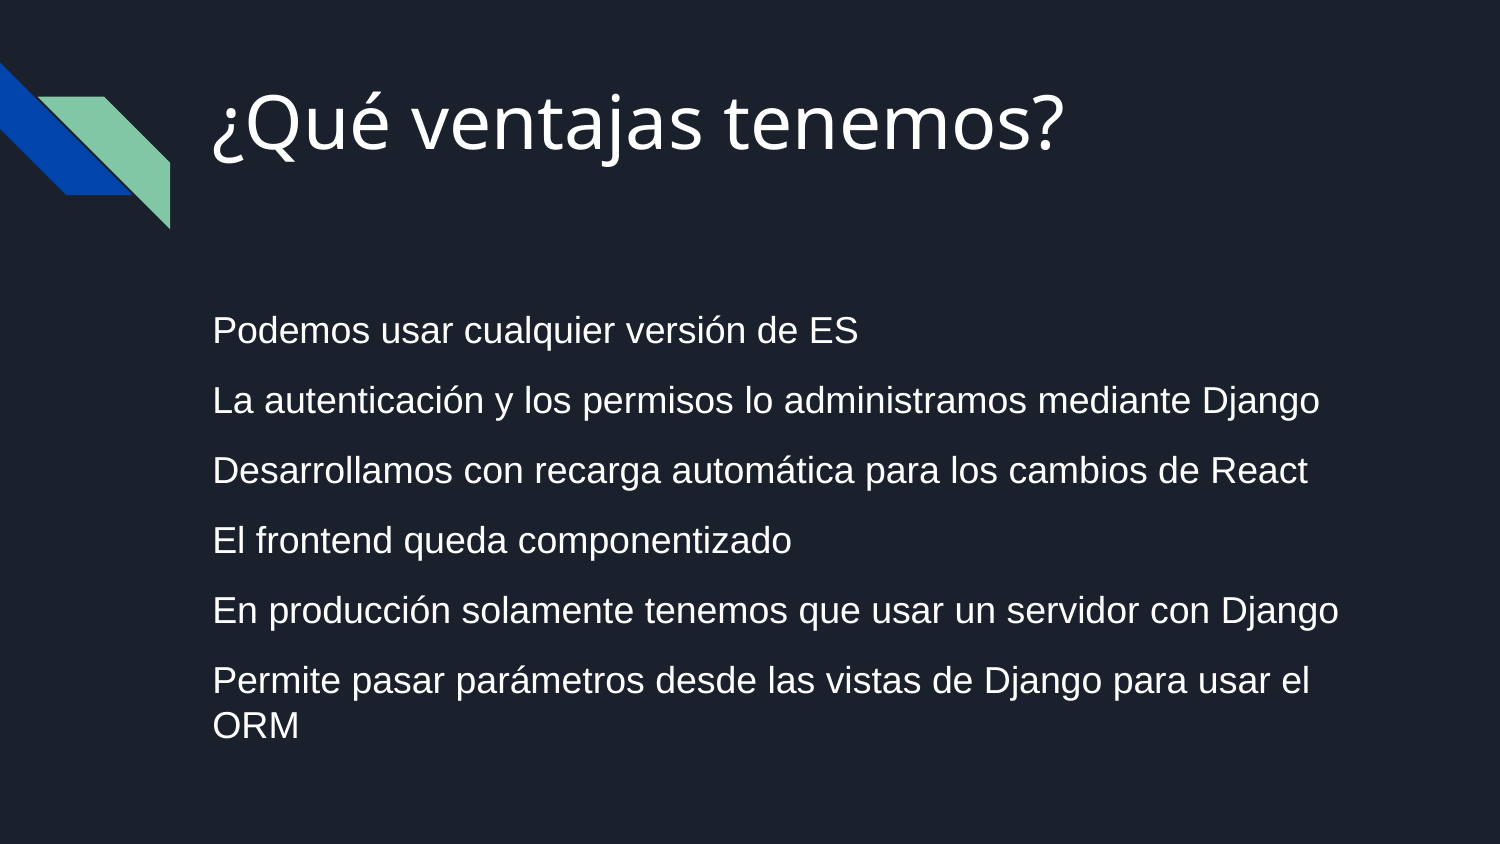

# ¿Qué ventajas tenemos?
Podemos usar cualquier versión de ES
La autenticación y los permisos lo administramos mediante Django
Desarrollamos con recarga automática para los cambios de React
El frontend queda componentizado
En producción solamente tenemos que usar un servidor con Django
Permite pasar parámetros desde las vistas de Django para usar el ORM